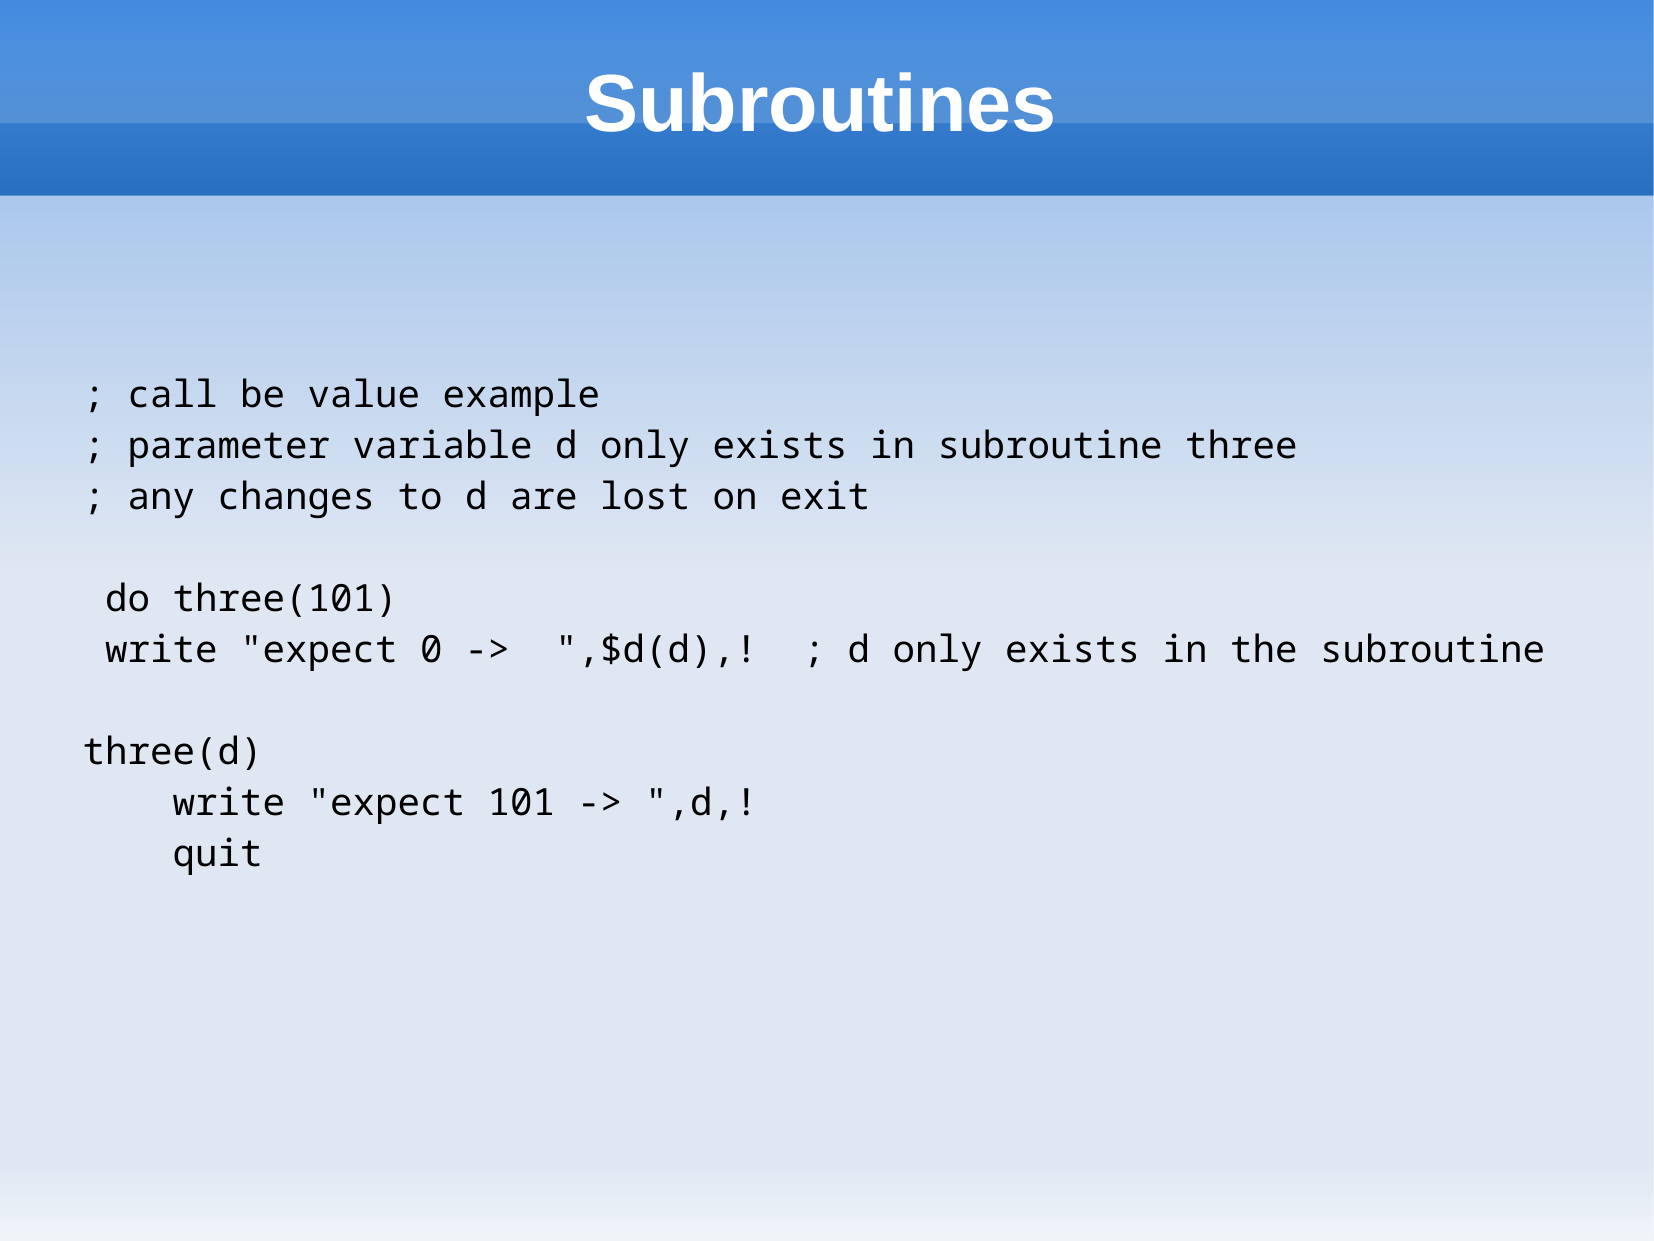

# Subroutines
; call be value example
; parameter variable d only exists in subroutine three
; any changes to d are lost on exit
 do three(101)
 write "expect 0 -> ",$d(d),! ; d only exists in the subroutine
three(d)
 write "expect 101 -> ",d,!
 quit